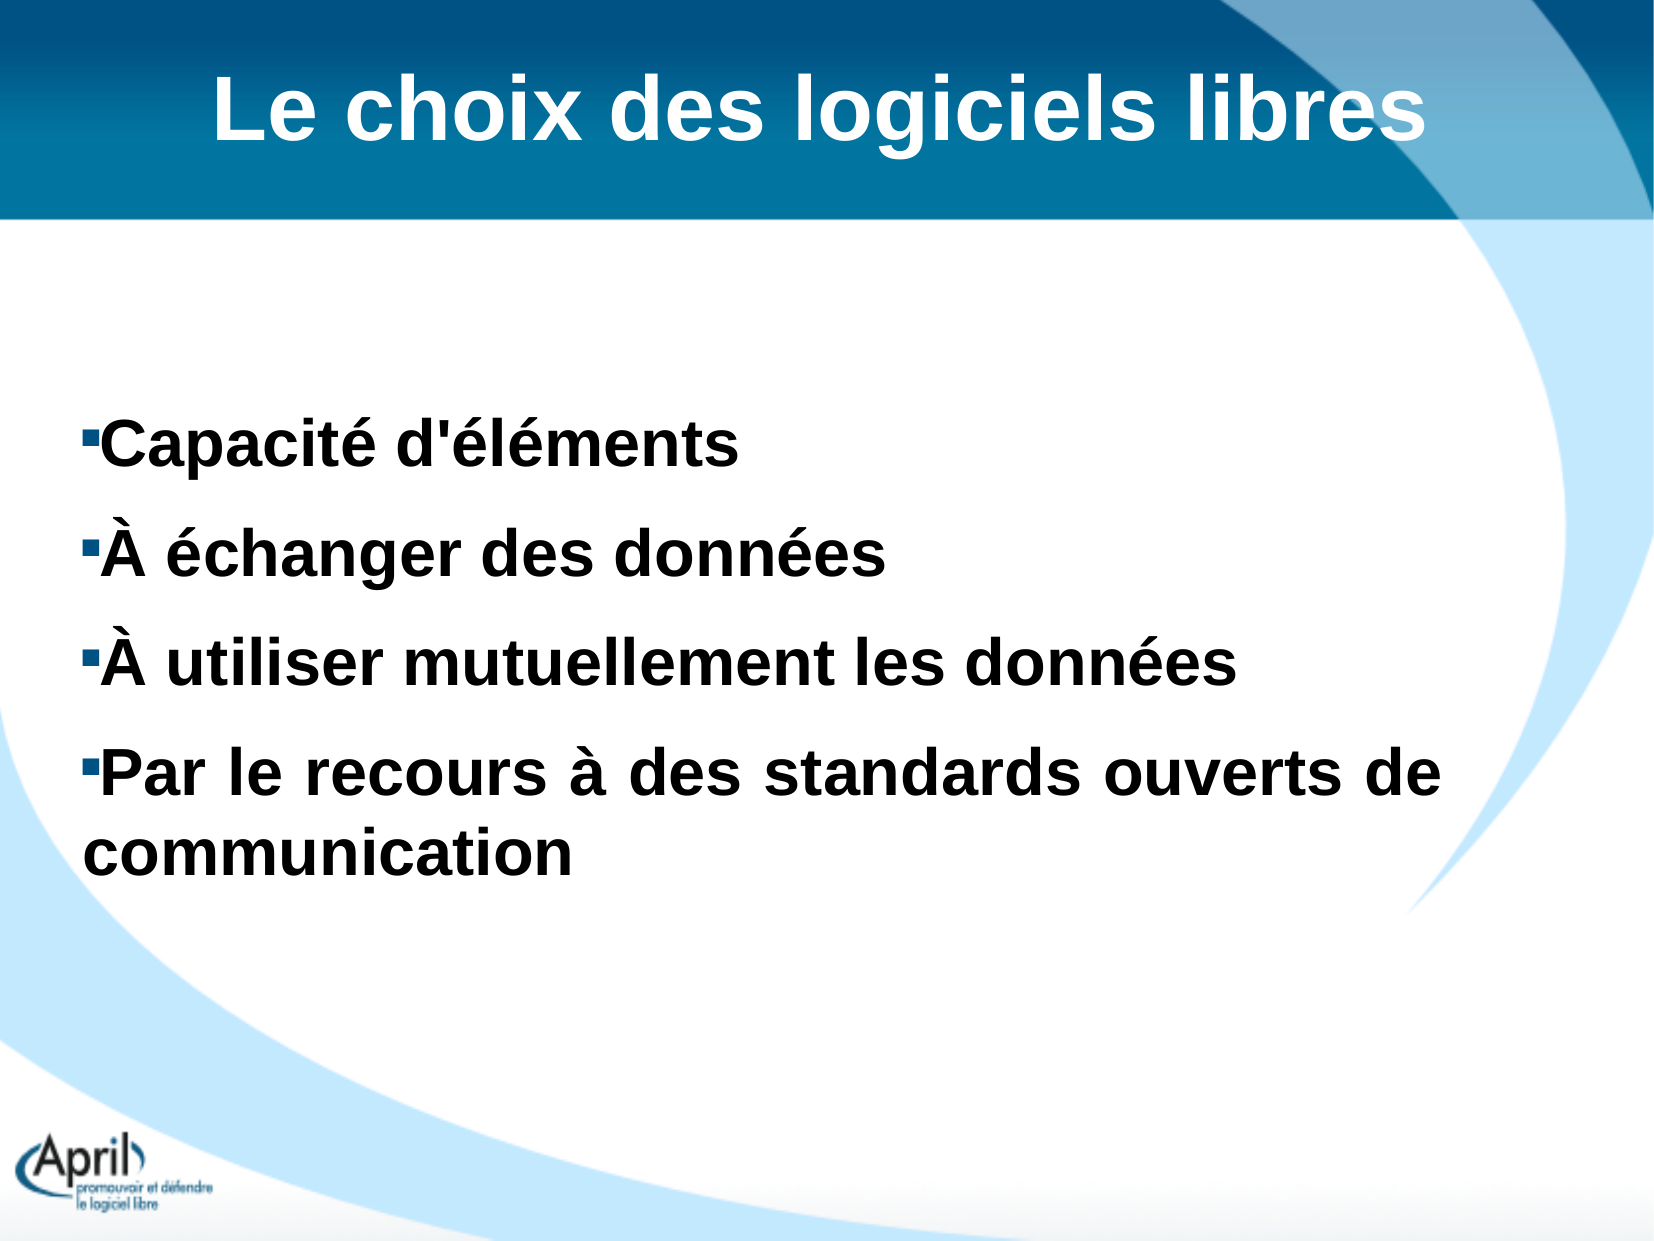

# Le choix des logiciels libres
Capacité d'éléments
À échanger des données
À utiliser mutuellement les données
Par le recours à des standards ouverts de communication